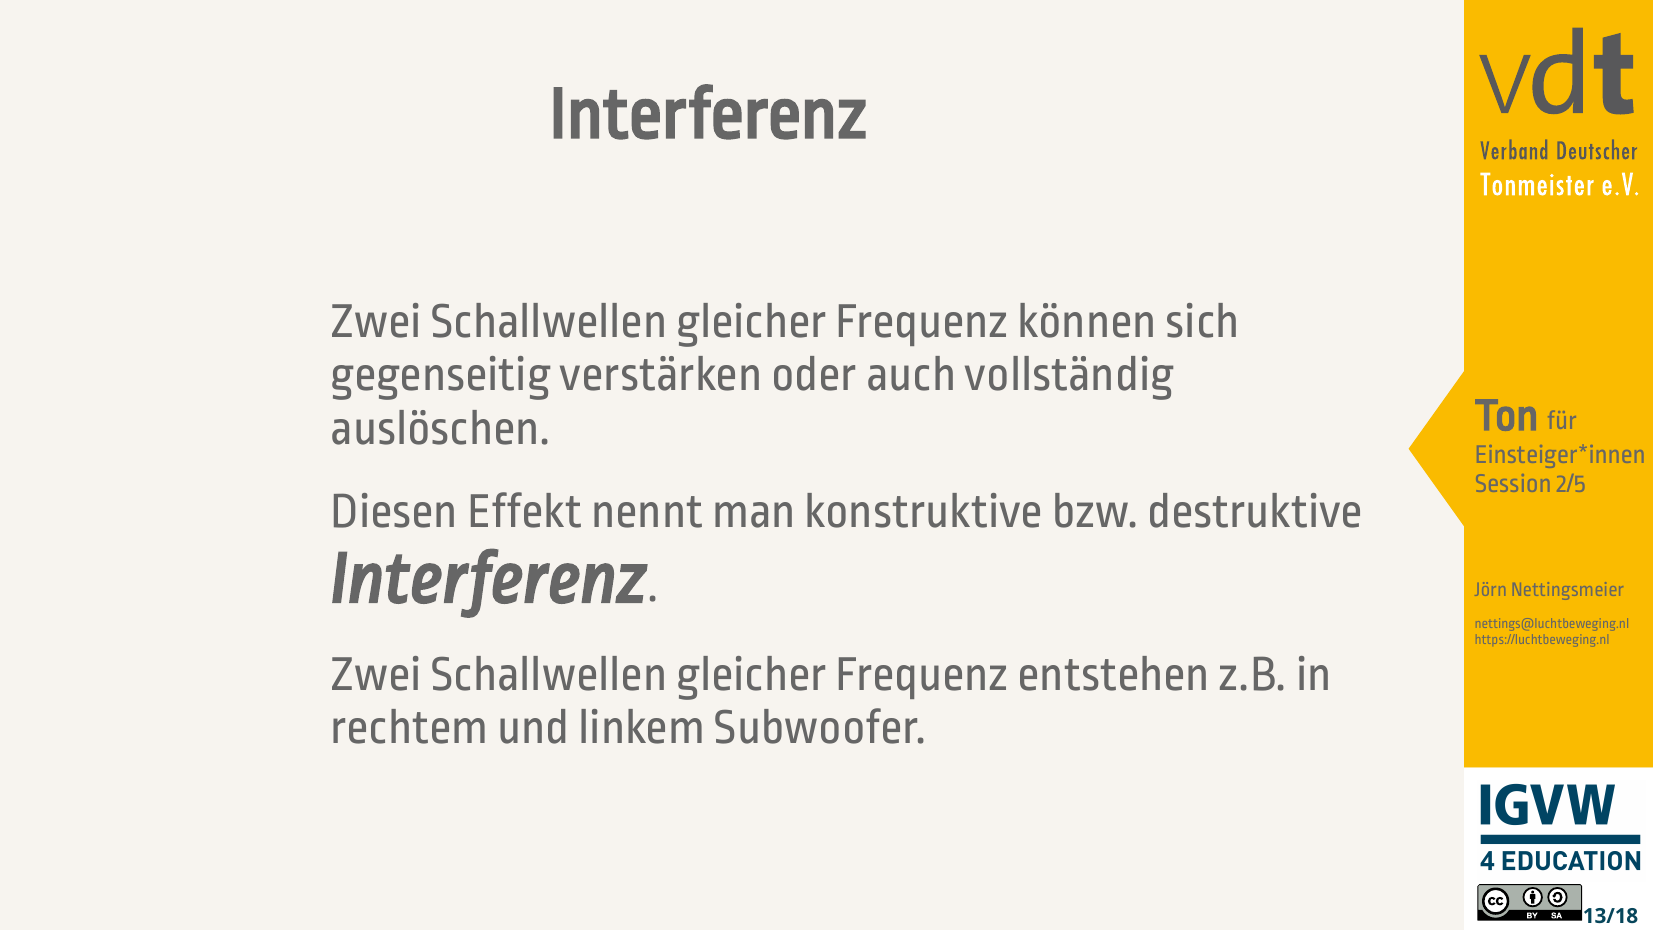

# Interferenz
Zwei Schallwellen gleicher Frequenz können sich gegenseitig verstärken oder auch vollständig auslöschen.
Diesen Effekt nennt man konstruktive bzw. destruktive Interferenz.
Zwei Schallwellen gleicher Frequenz entstehen z.B. in rechtem und linkem Subwoofer.